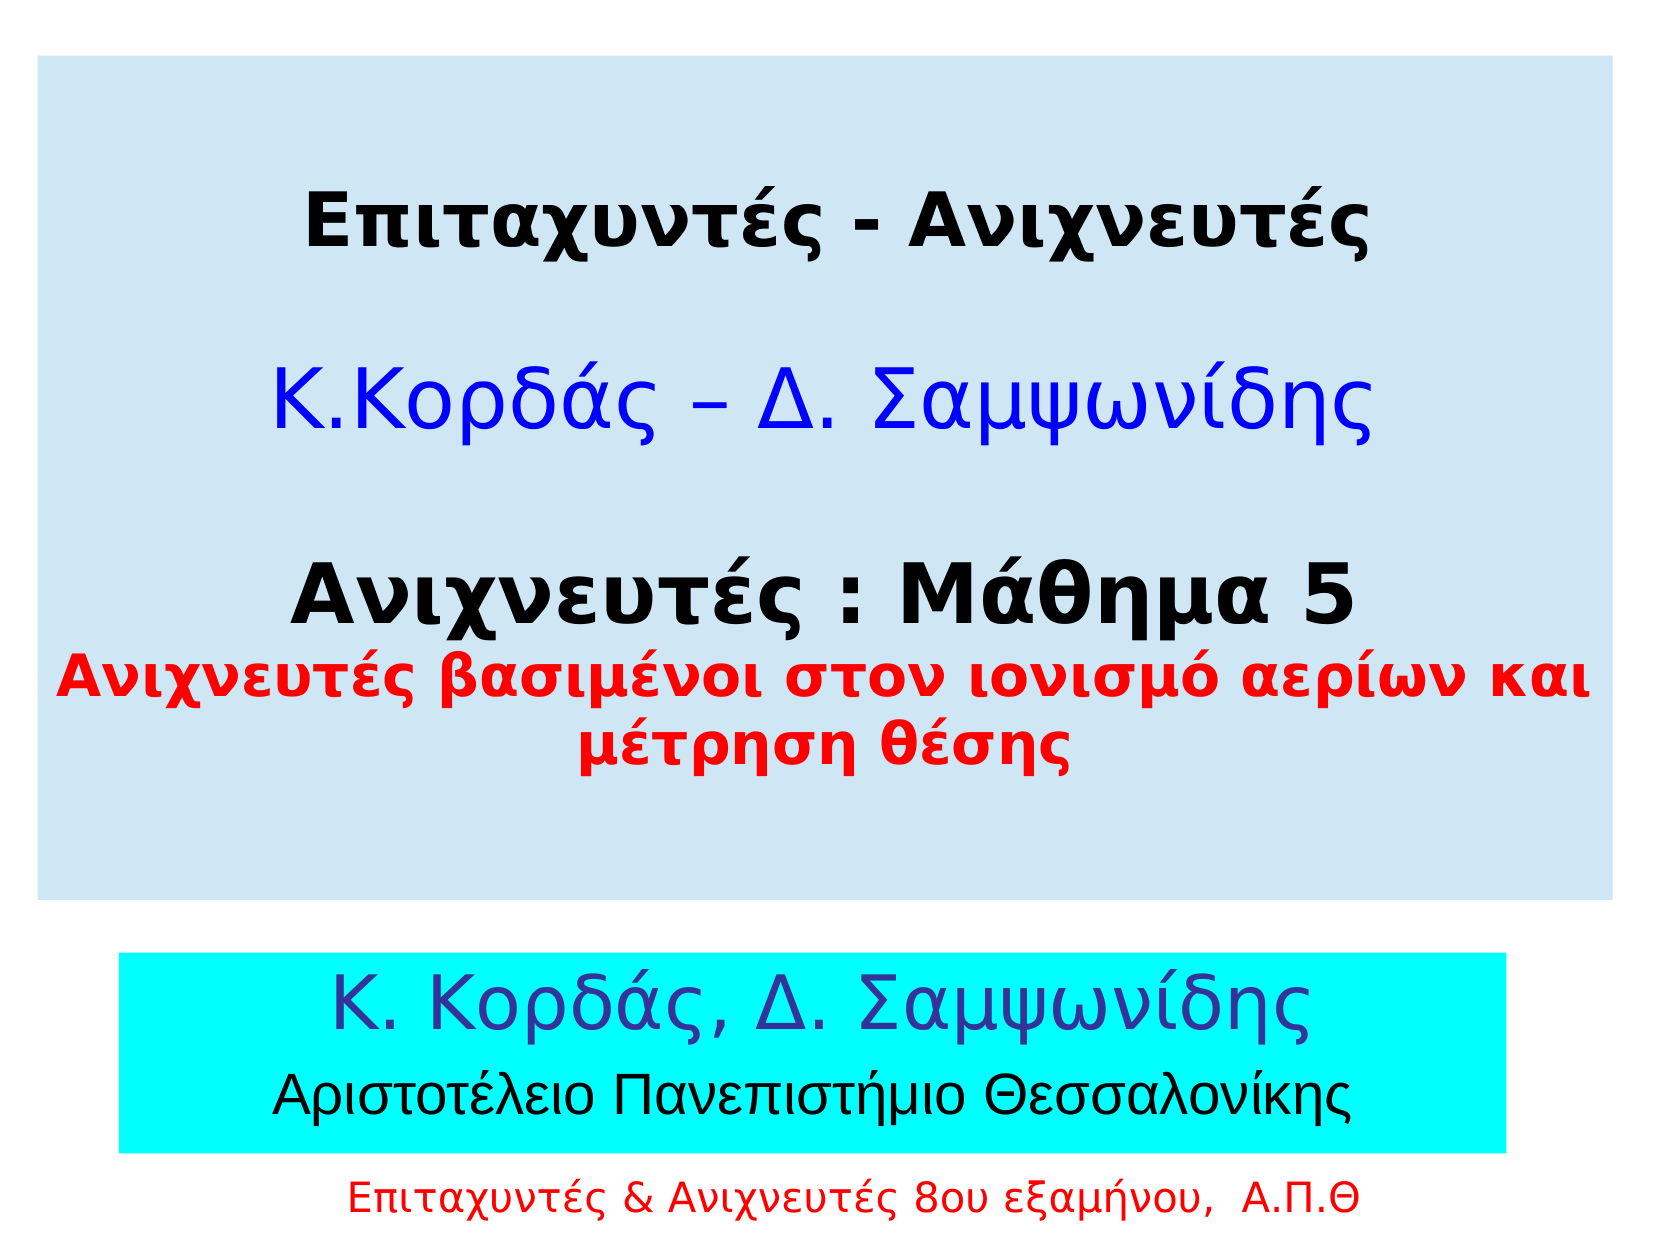

# Επιταχυντές - Ανιχνευτές Κ.Κορδάς – Δ. Σαμψωνίδης Ανιχνευτές : Μάθημα 5 Ανιχνευτές βασιμένοι στον ιονισμό αερίων και μέτρηση θέσης
 Κ. Κορδάς, Δ. Σαμψωνίδης
Αριστοτέλειο Πανεπιστήμιο Θεσσαλονίκης
Επιταχυντές & Ανιχνευτές 8ου εξαμήνου, Α.Π.Θ